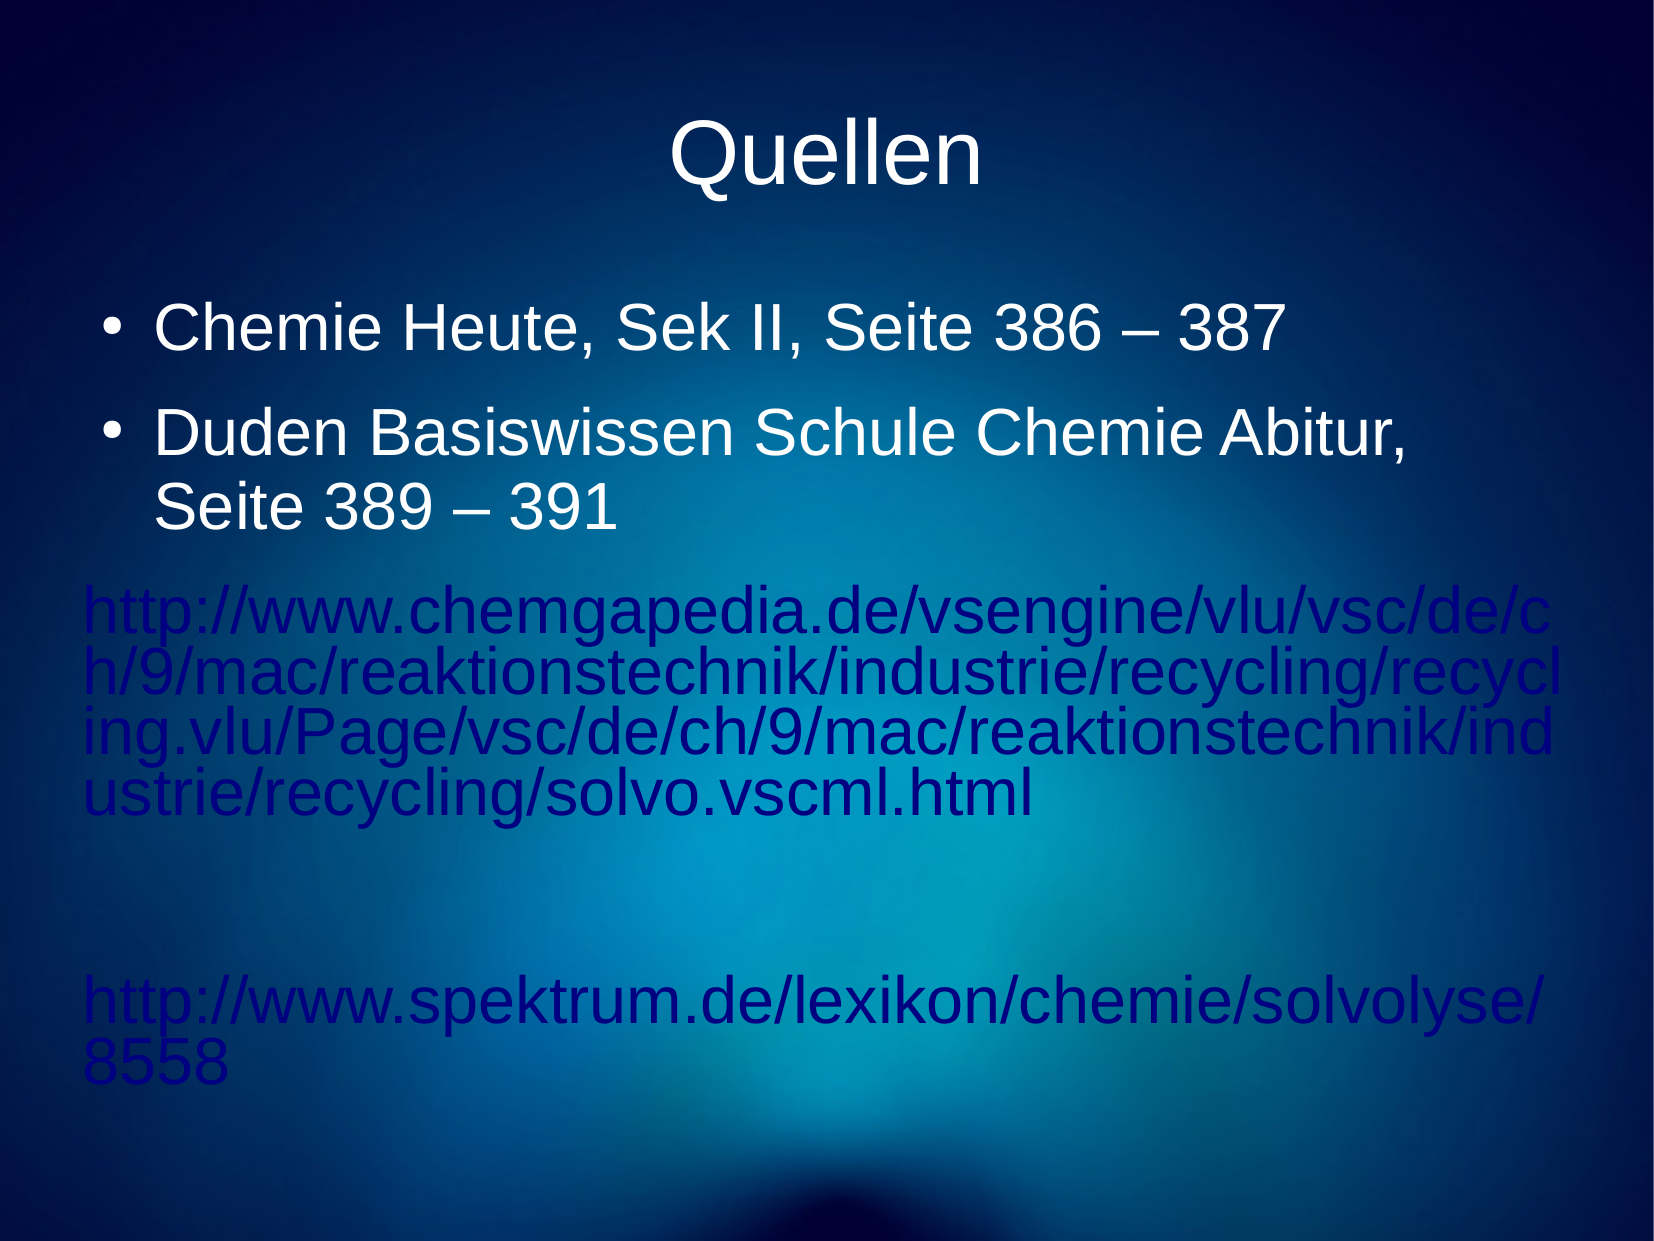

# Quellen
Chemie Heute, Sek II, Seite 386 – 387
Duden Basiswissen Schule Chemie Abitur, Seite 389 – 391
http://www.chemgapedia.de/vsengine/vlu/vsc/de/ch/9/mac/reaktionstechnik/industrie/recycling/recycling.vlu/Page/vsc/de/ch/9/mac/reaktionstechnik/industrie/recycling/solvo.vscml.html
http://www.spektrum.de/lexikon/chemie/solvolyse/8558
https://www.lernhelfer.de/schuelerlexikon/chemie-abitur/artikel/verwertung-von-kunststoffen